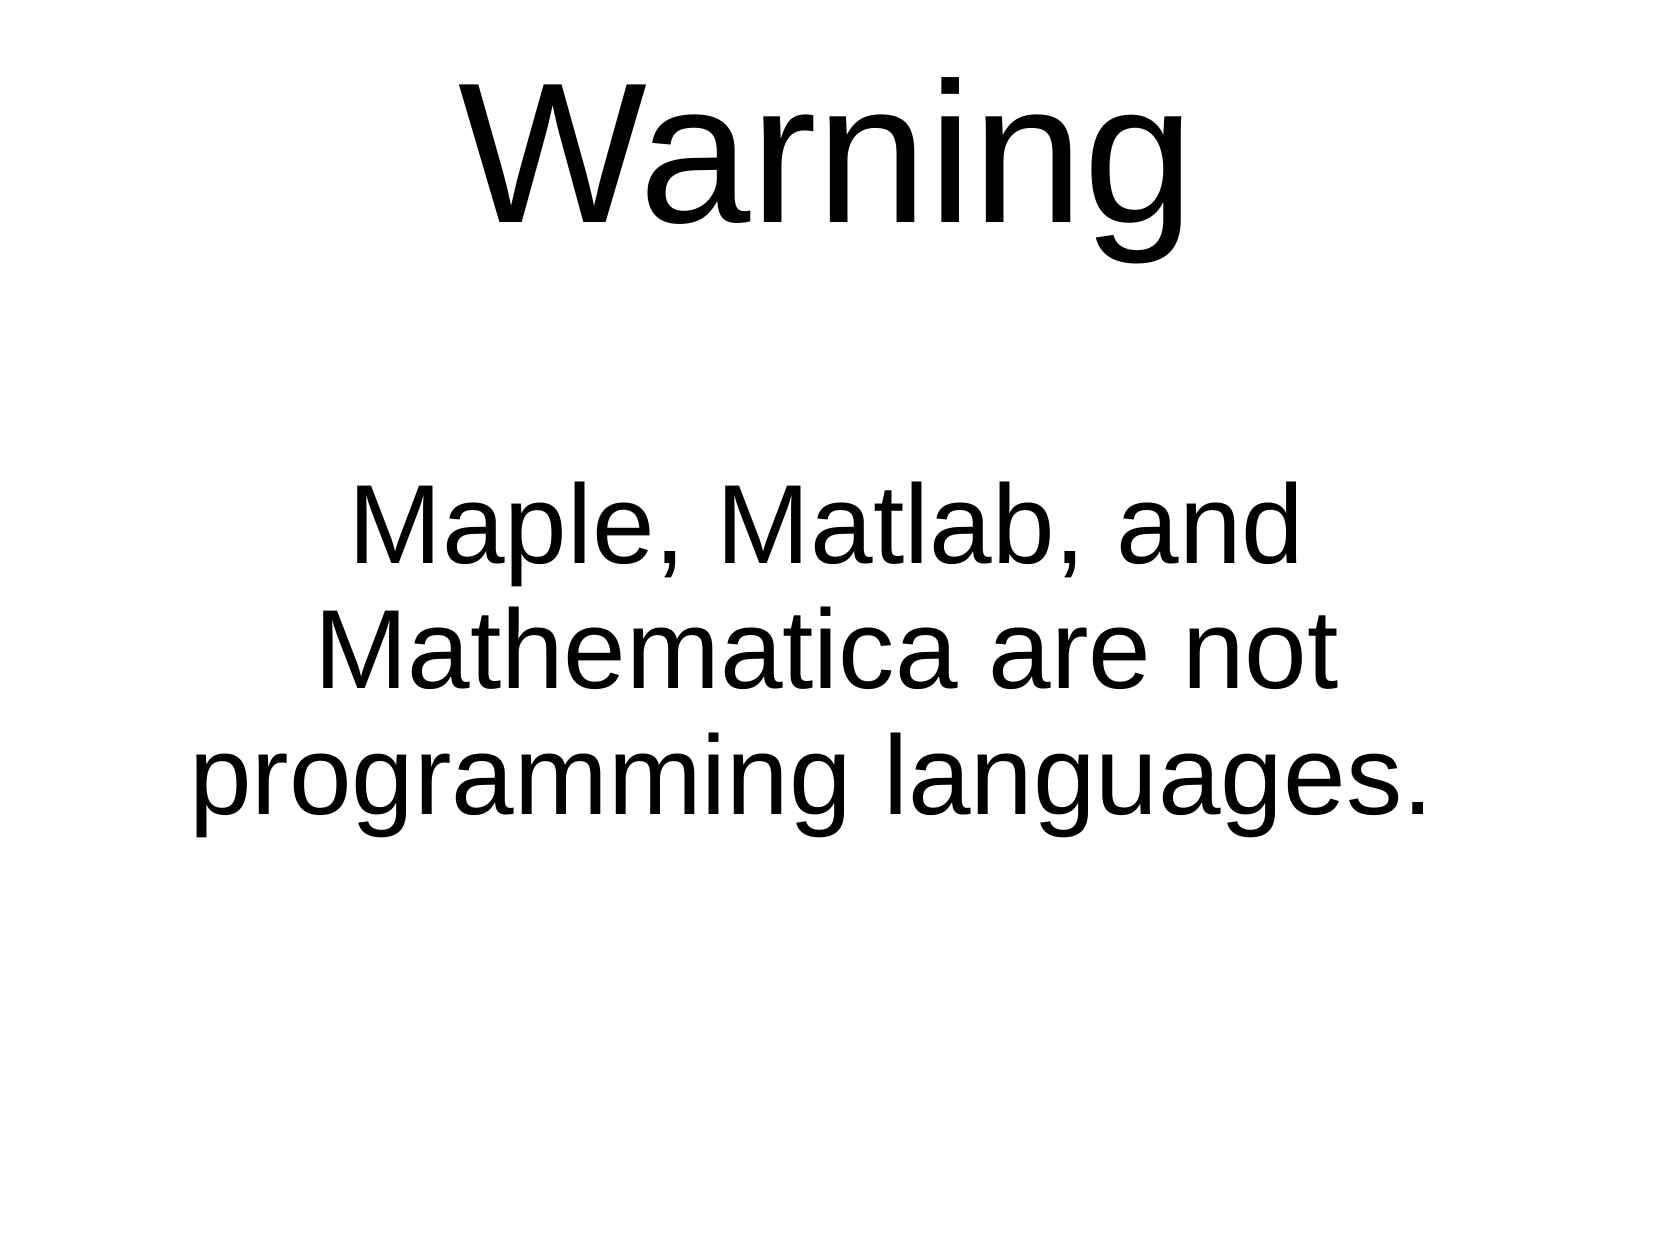

# Warning
Maple, Matlab, and Mathematica are not programming languages.